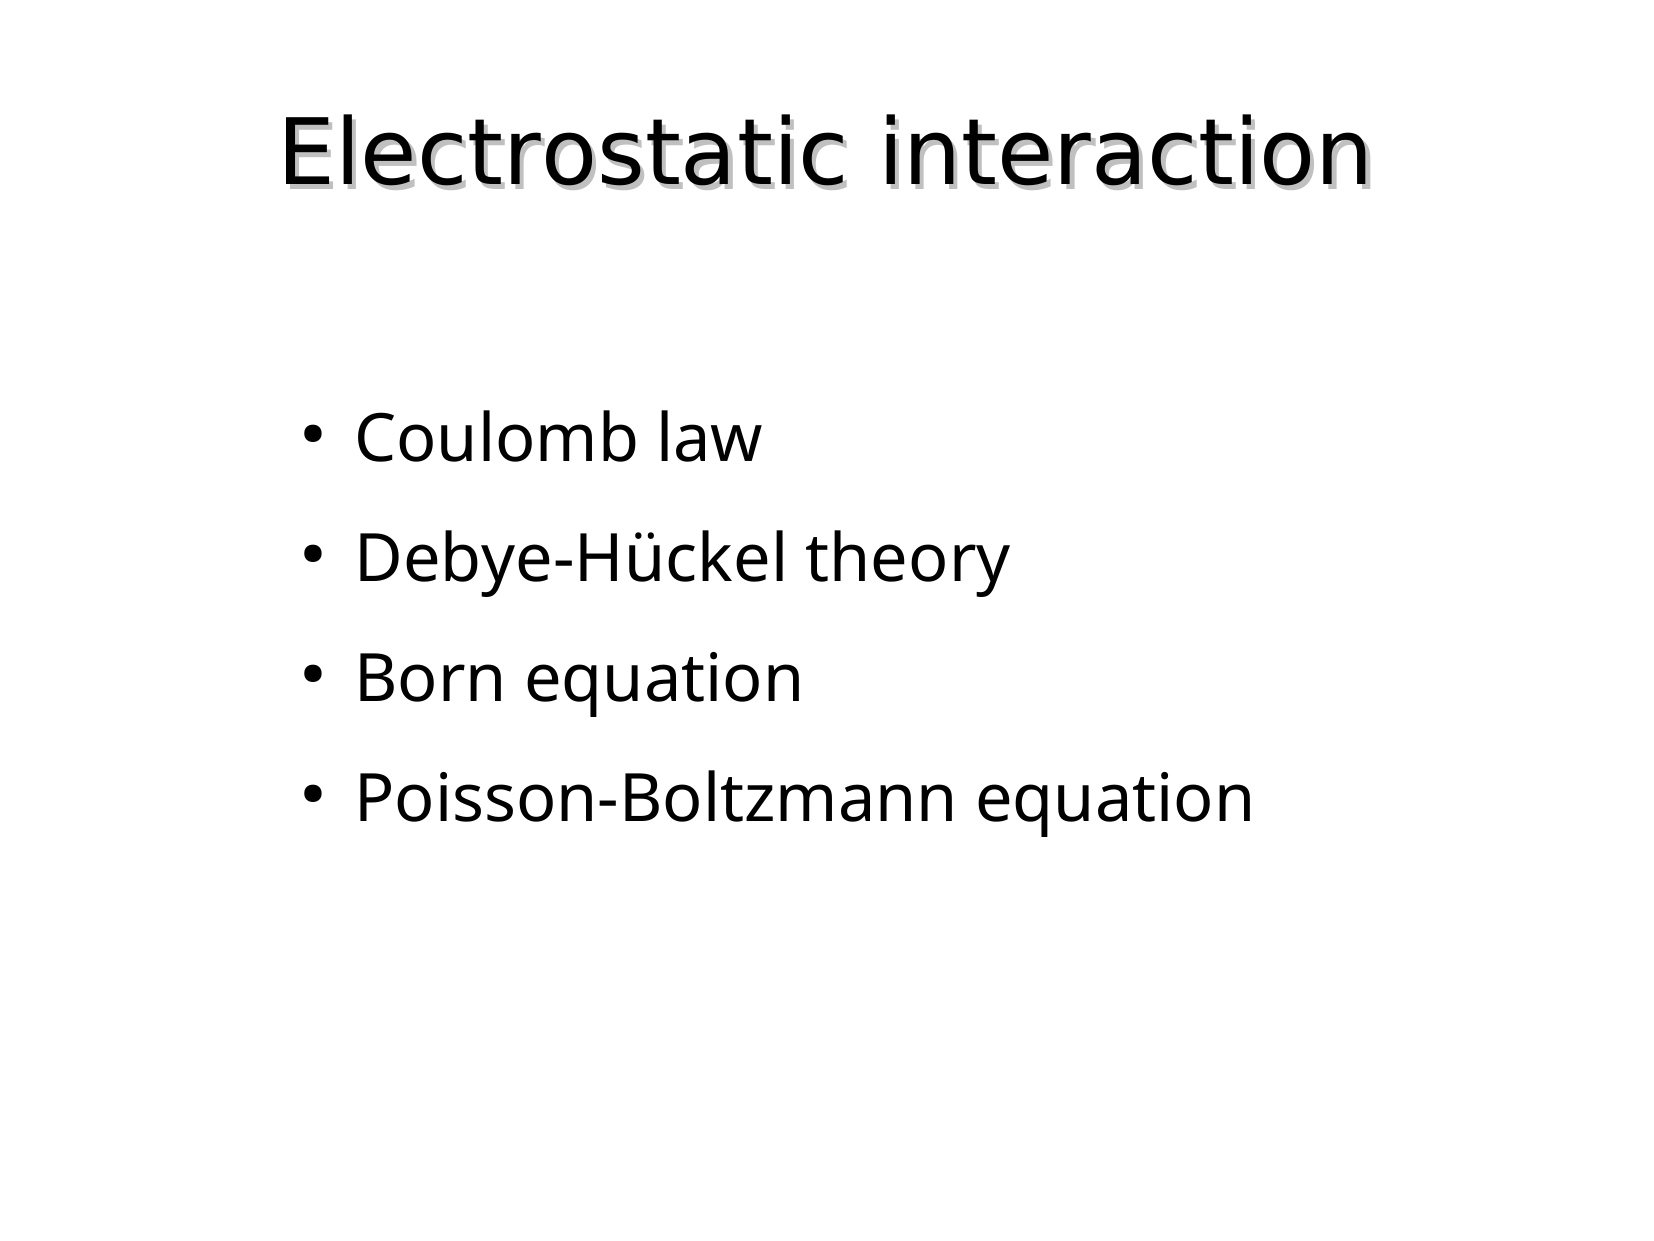

# Electrostatic interaction
Coulomb law
Debye-Hückel theory
Born equation
Poisson-Boltzmann equation